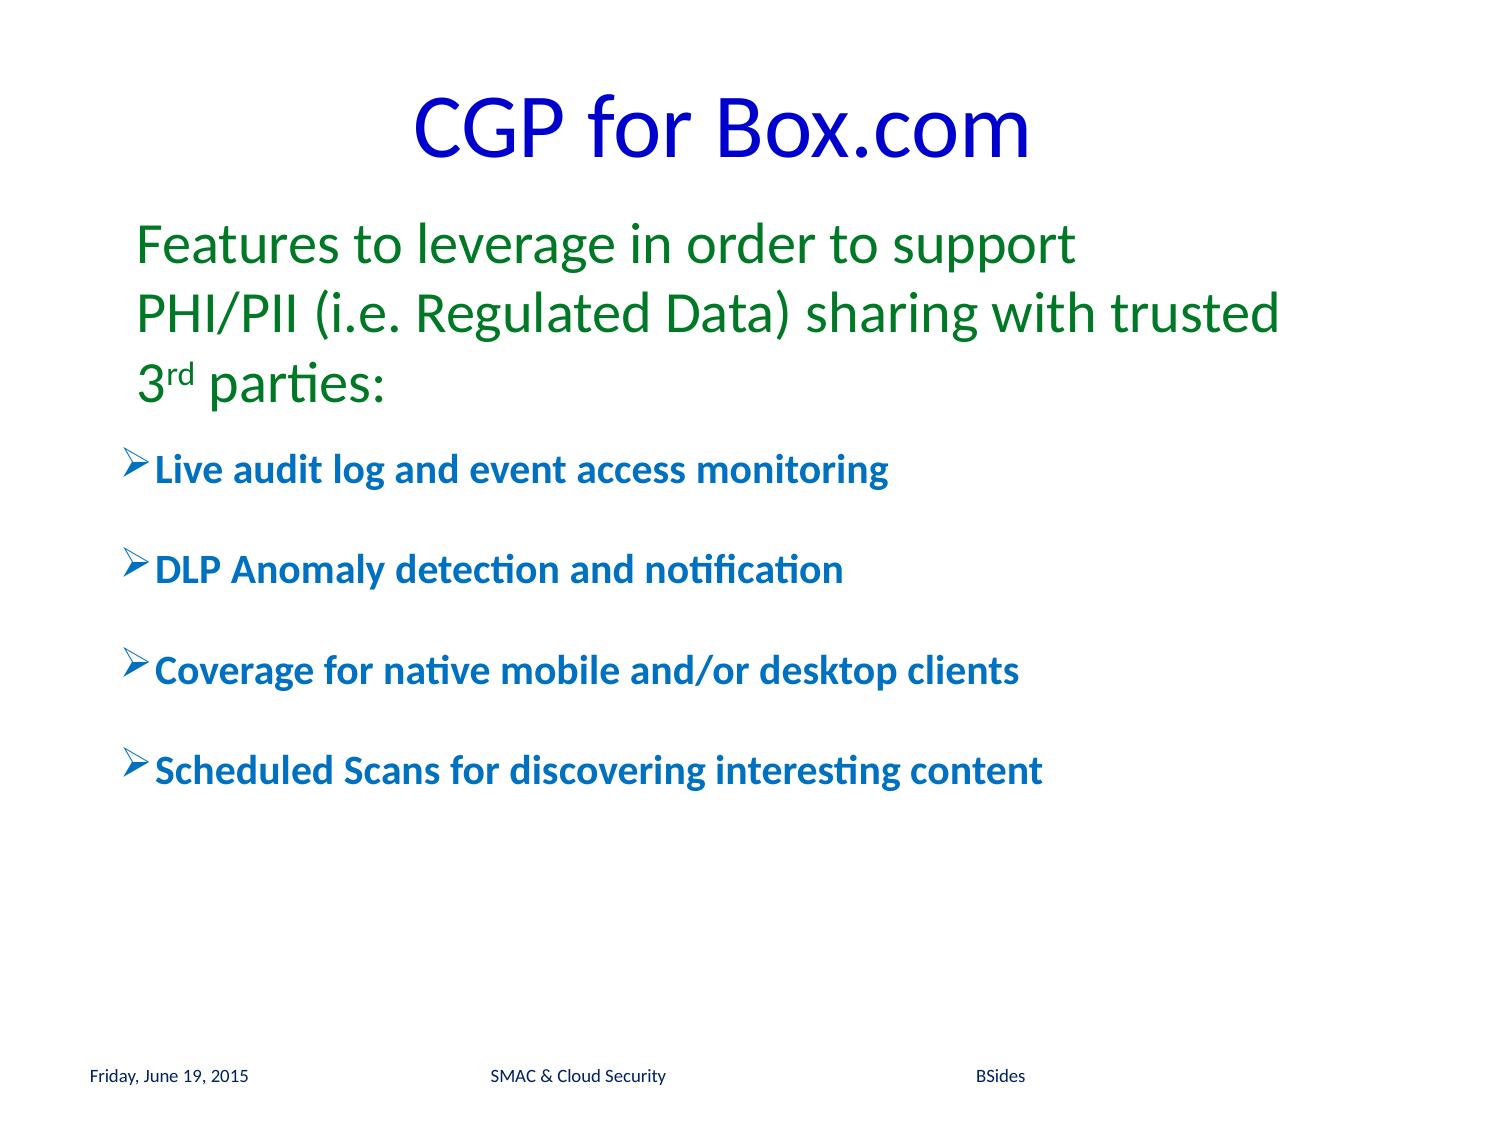

CGP for Box.com
Features to leverage in order to support
PHI/PII (i.e. Regulated Data) sharing with trusted 3rd parties:
Live audit log and event access monitoring
DLP Anomaly detection and notification
Coverage for native mobile and/or desktop clients
Scheduled Scans for discovering interesting content
Friday, June 19, 2015 SMAC & Cloud Security BSides